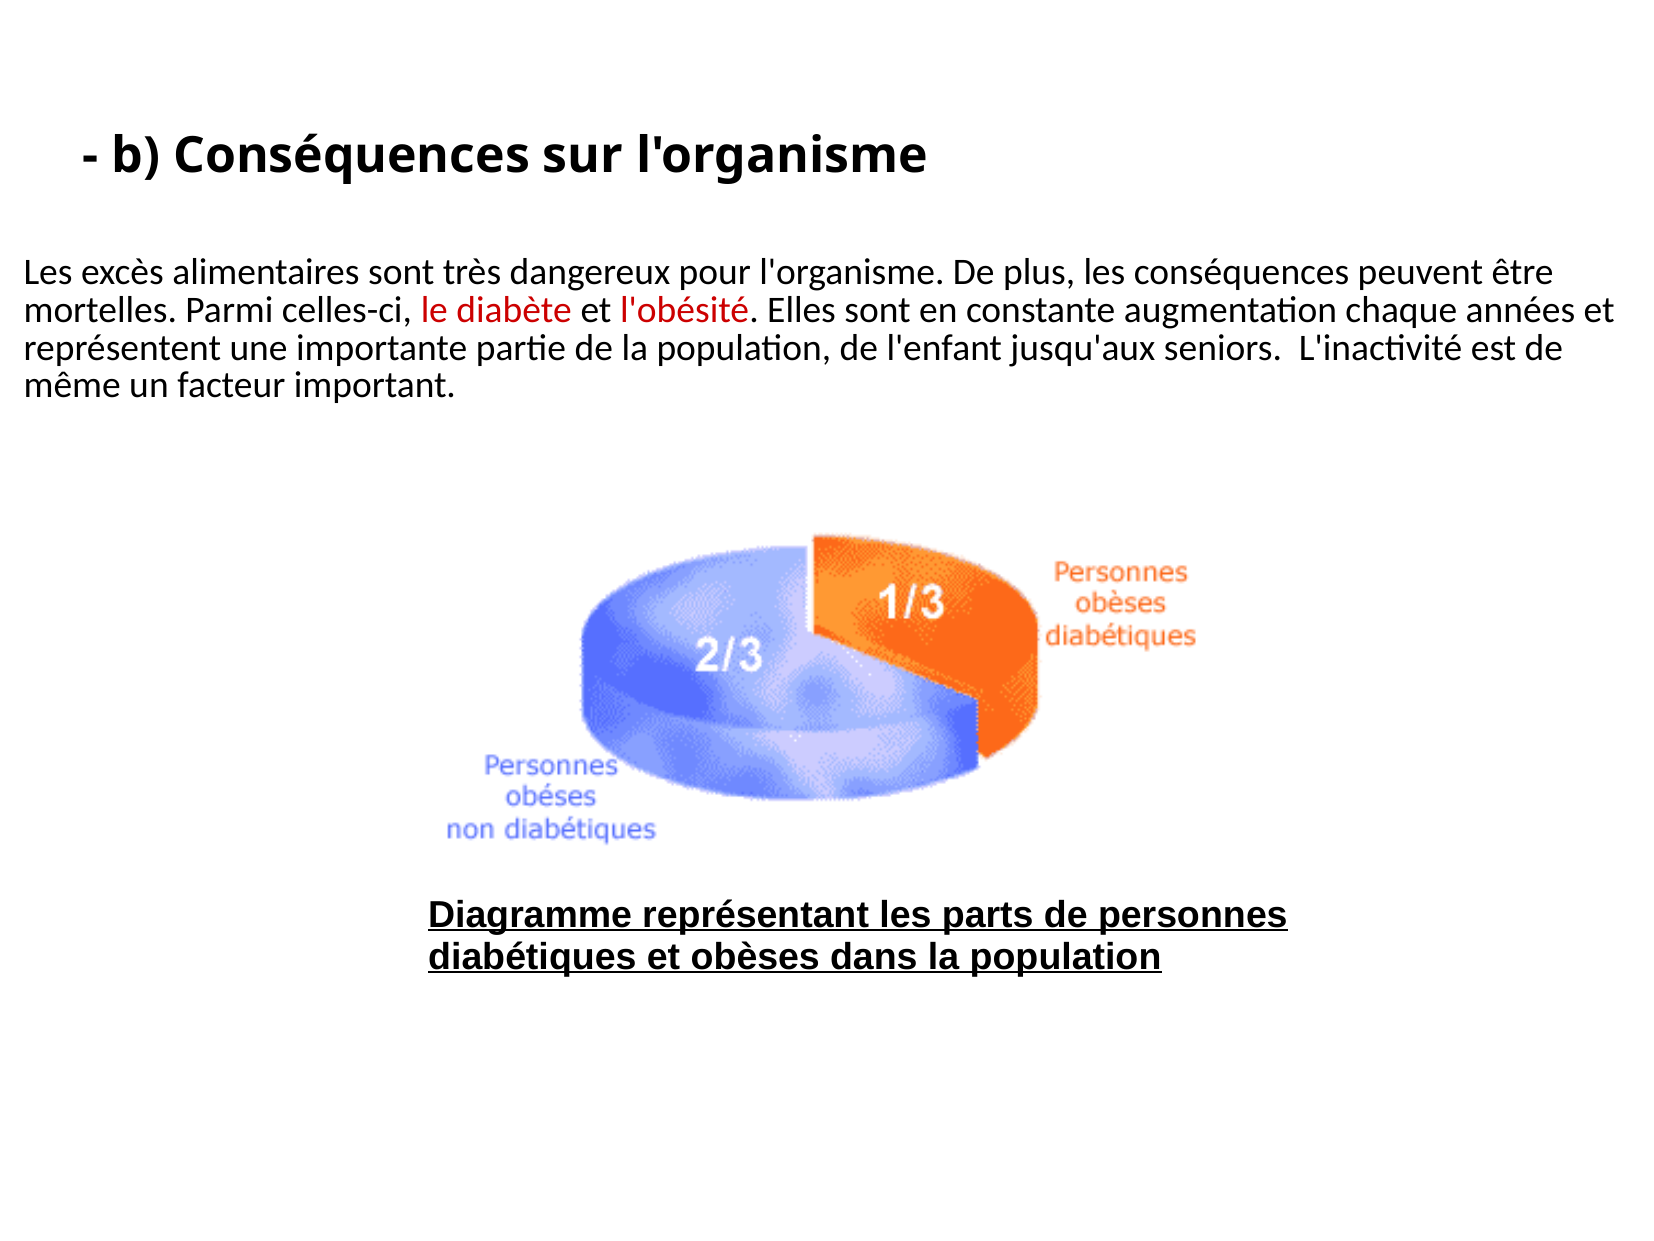

# - b) Conséquences sur l'organisme
Les excès alimentaires sont très dangereux pour l'organisme. De plus, les conséquences peuvent être mortelles. Parmi celles-ci, le diabète et l'obésité. Elles sont en constante augmentation chaque années et représentent une importante partie de la population, de l'enfant jusqu'aux seniors. L'inactivité est de même un facteur important.
Diagramme représentant les parts de personnes diabétiques et obèses dans la population